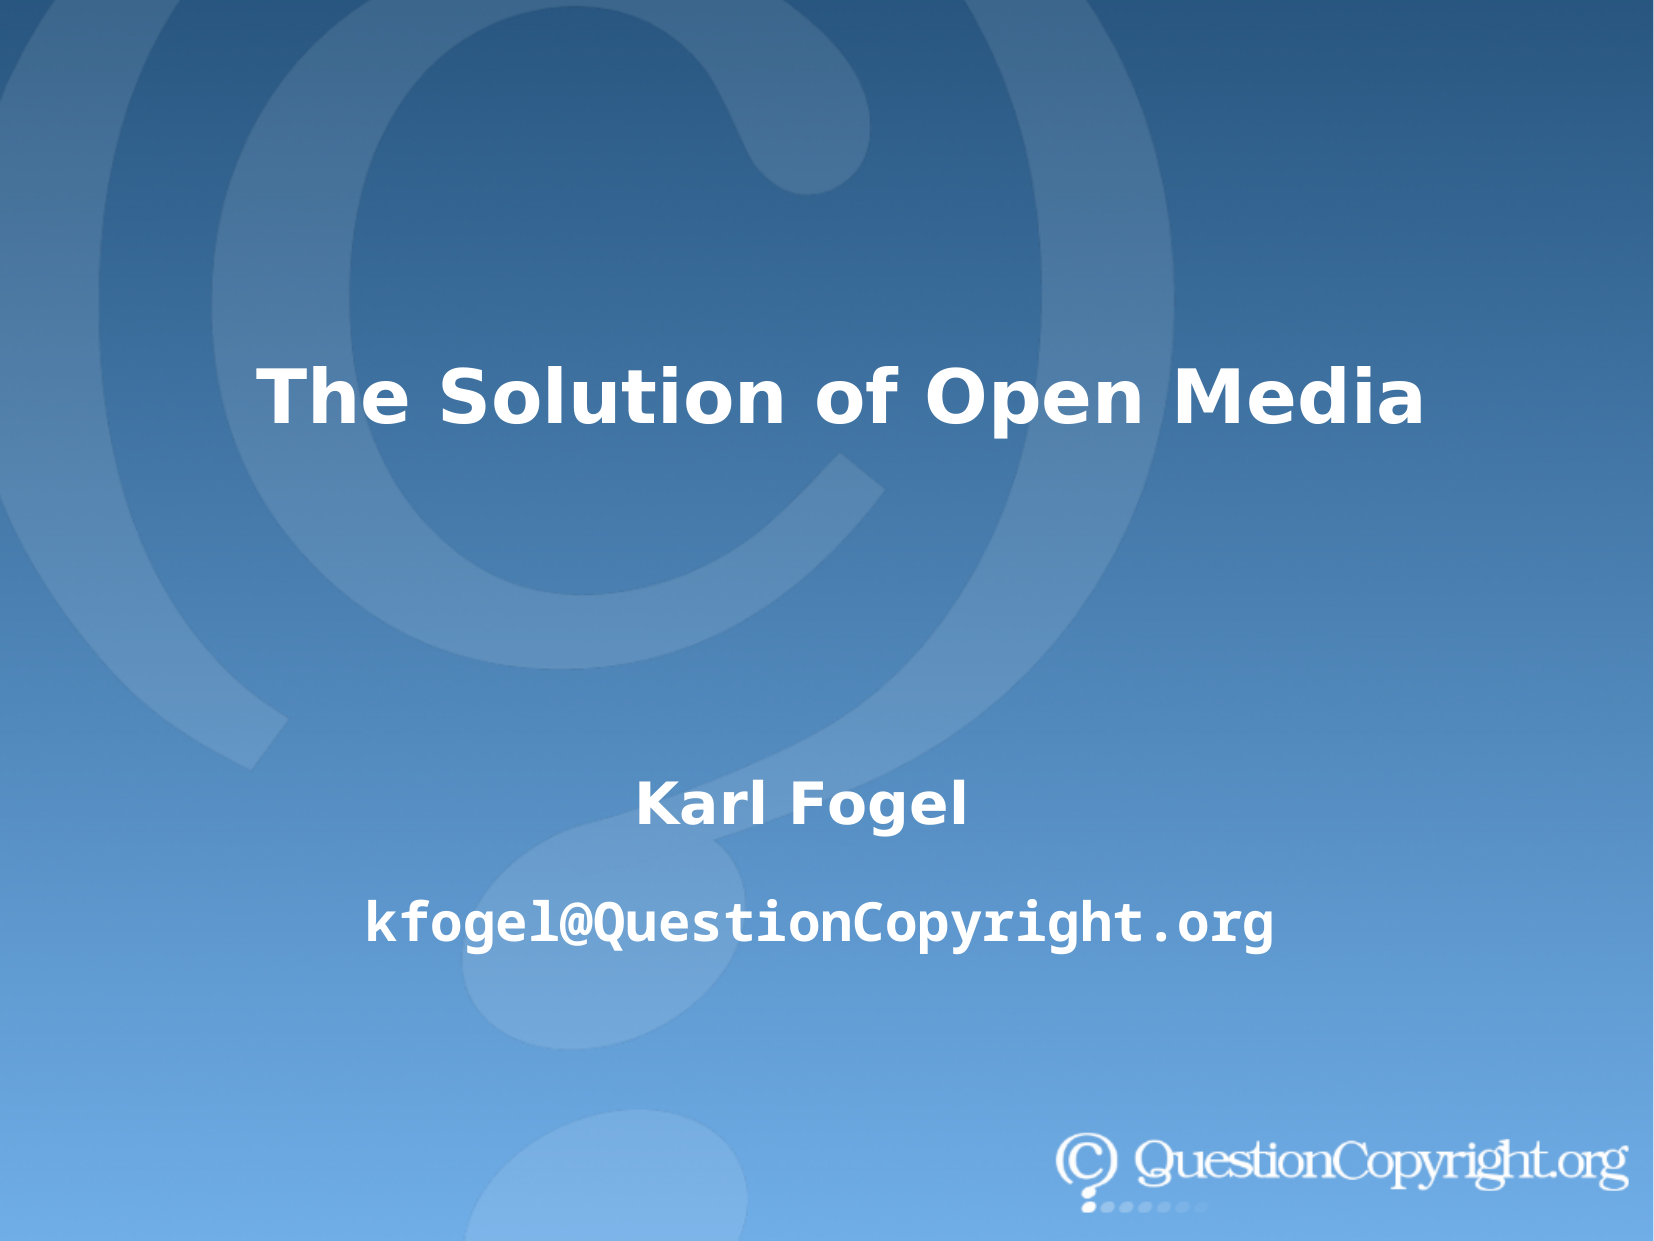

The Solution of Open Media
Karl Fogel
kfogel@QuestionCopyright.org